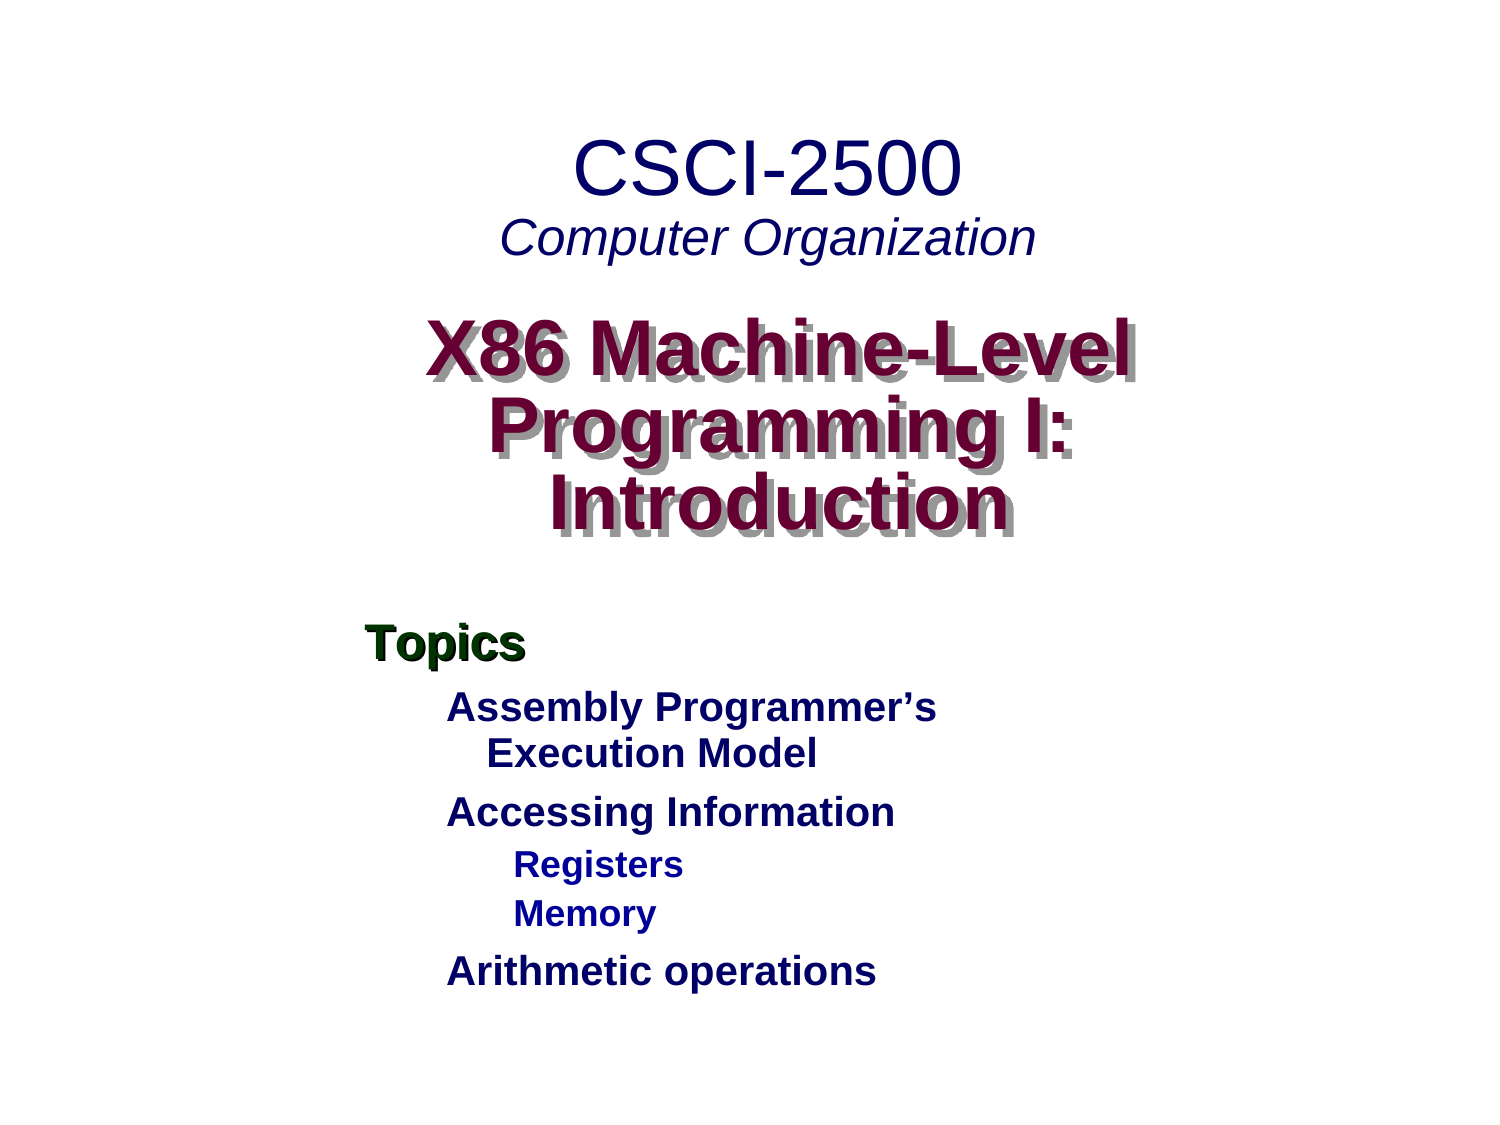

CSCI-2500
Computer Organization
# X86 Machine-Level Programming I: Introduction
Topics
Assembly Programmer’s Execution Model
Accessing Information
Registers
Memory
Arithmetic operations